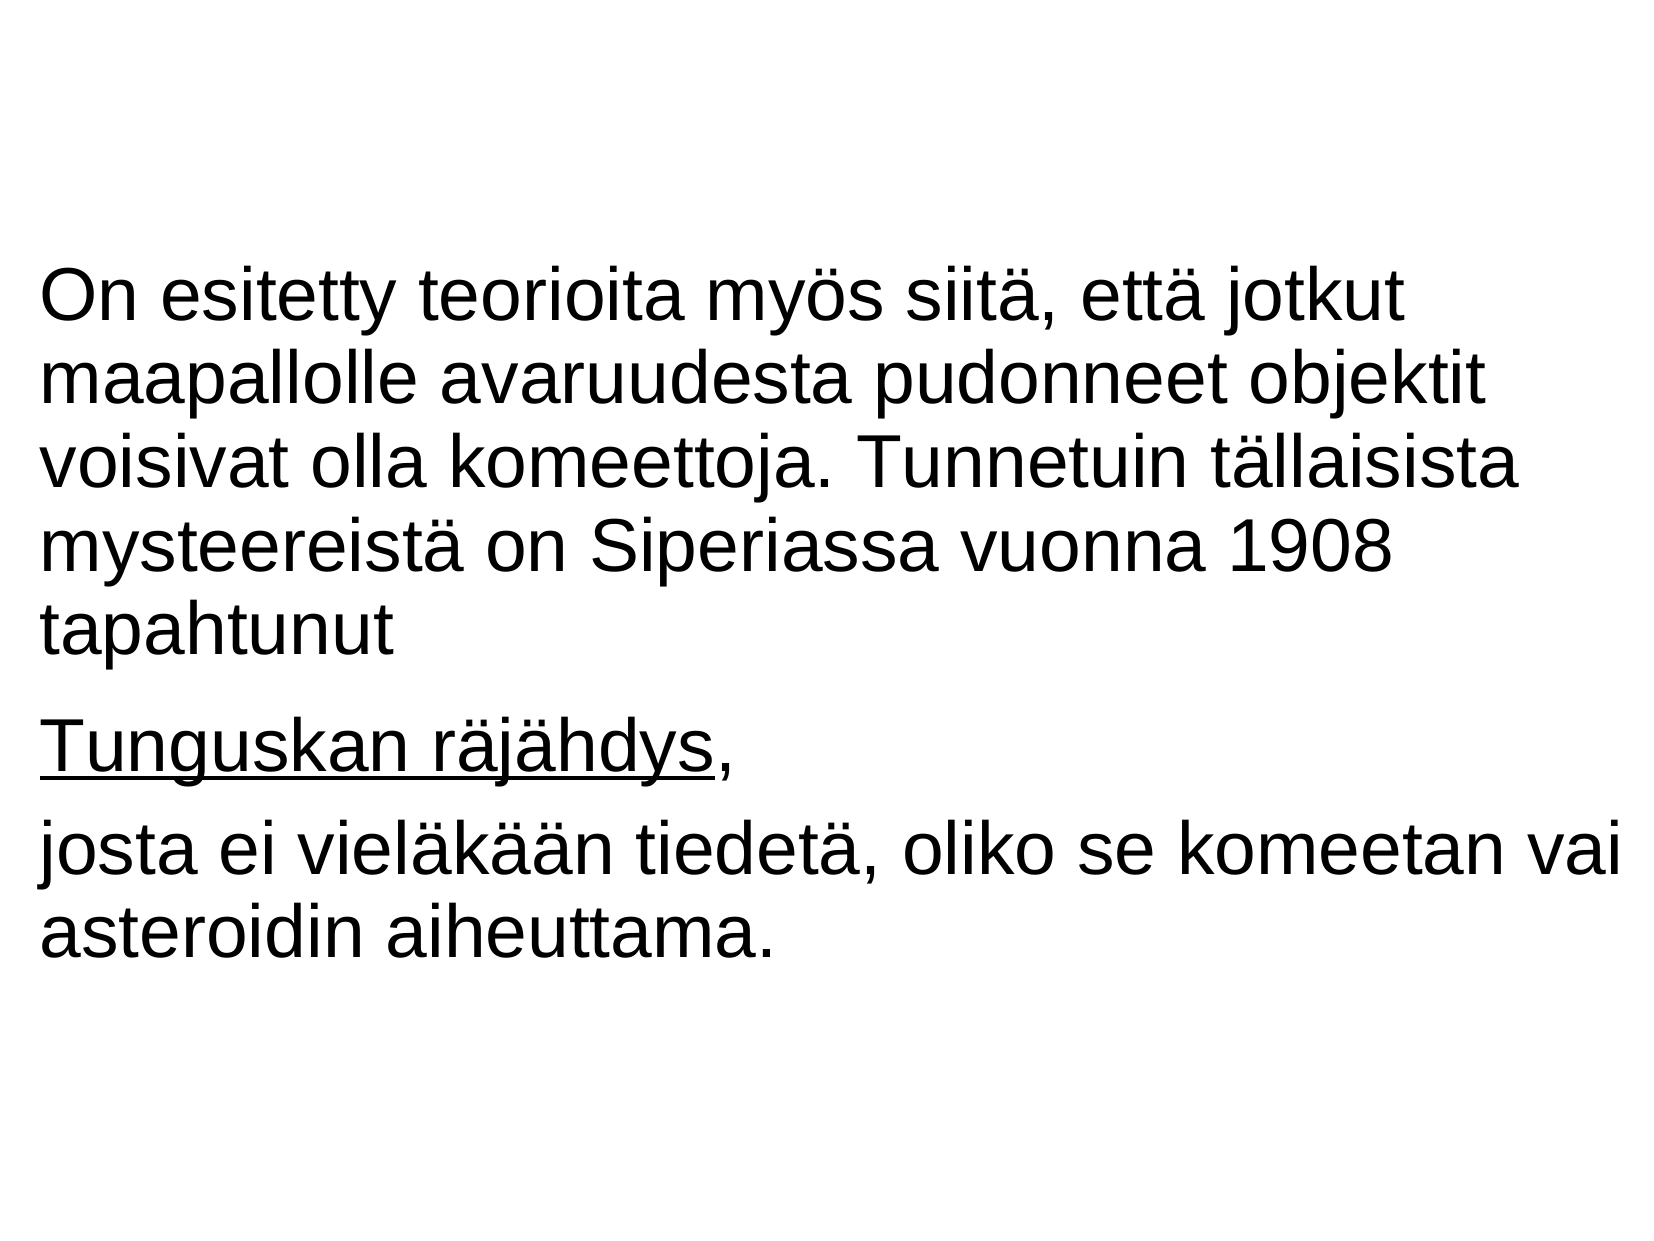

On esitetty teorioita myös siitä, että jotkut
maapallolle avaruudesta pudonneet objektit
voisivat olla komeettoja. Tunnetuin tällaisista
mysteereistä on Siperiassa vuonna 1908
tapahtunut
Tunguskan räjähdys,
josta ei vieläkään tiedetä, oliko se komeetan vai
asteroidin aiheuttama.